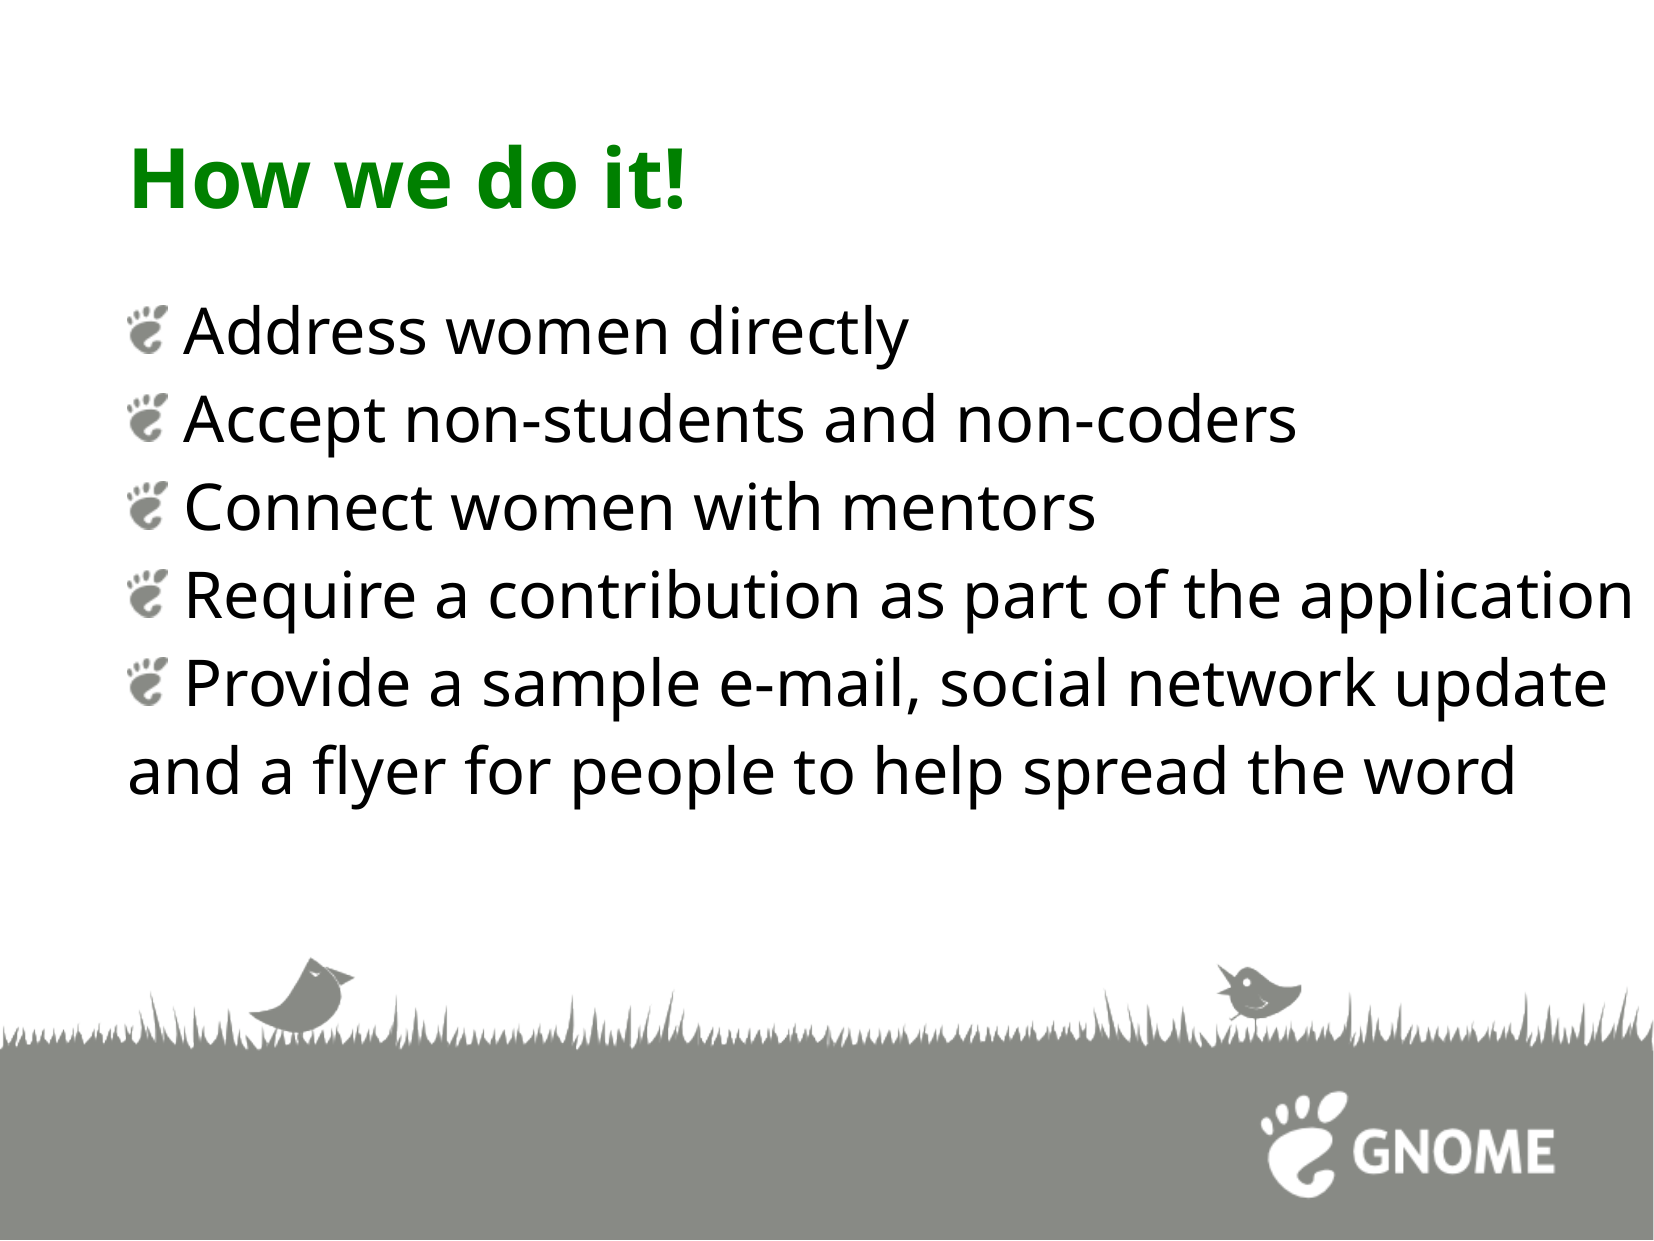

How we do it!
 Address women directly
 Accept non-students and non-coders
 Connect women with mentors
 Require a contribution as part of the application
 Provide a sample e-mail, social network update and a flyer for people to help spread the word